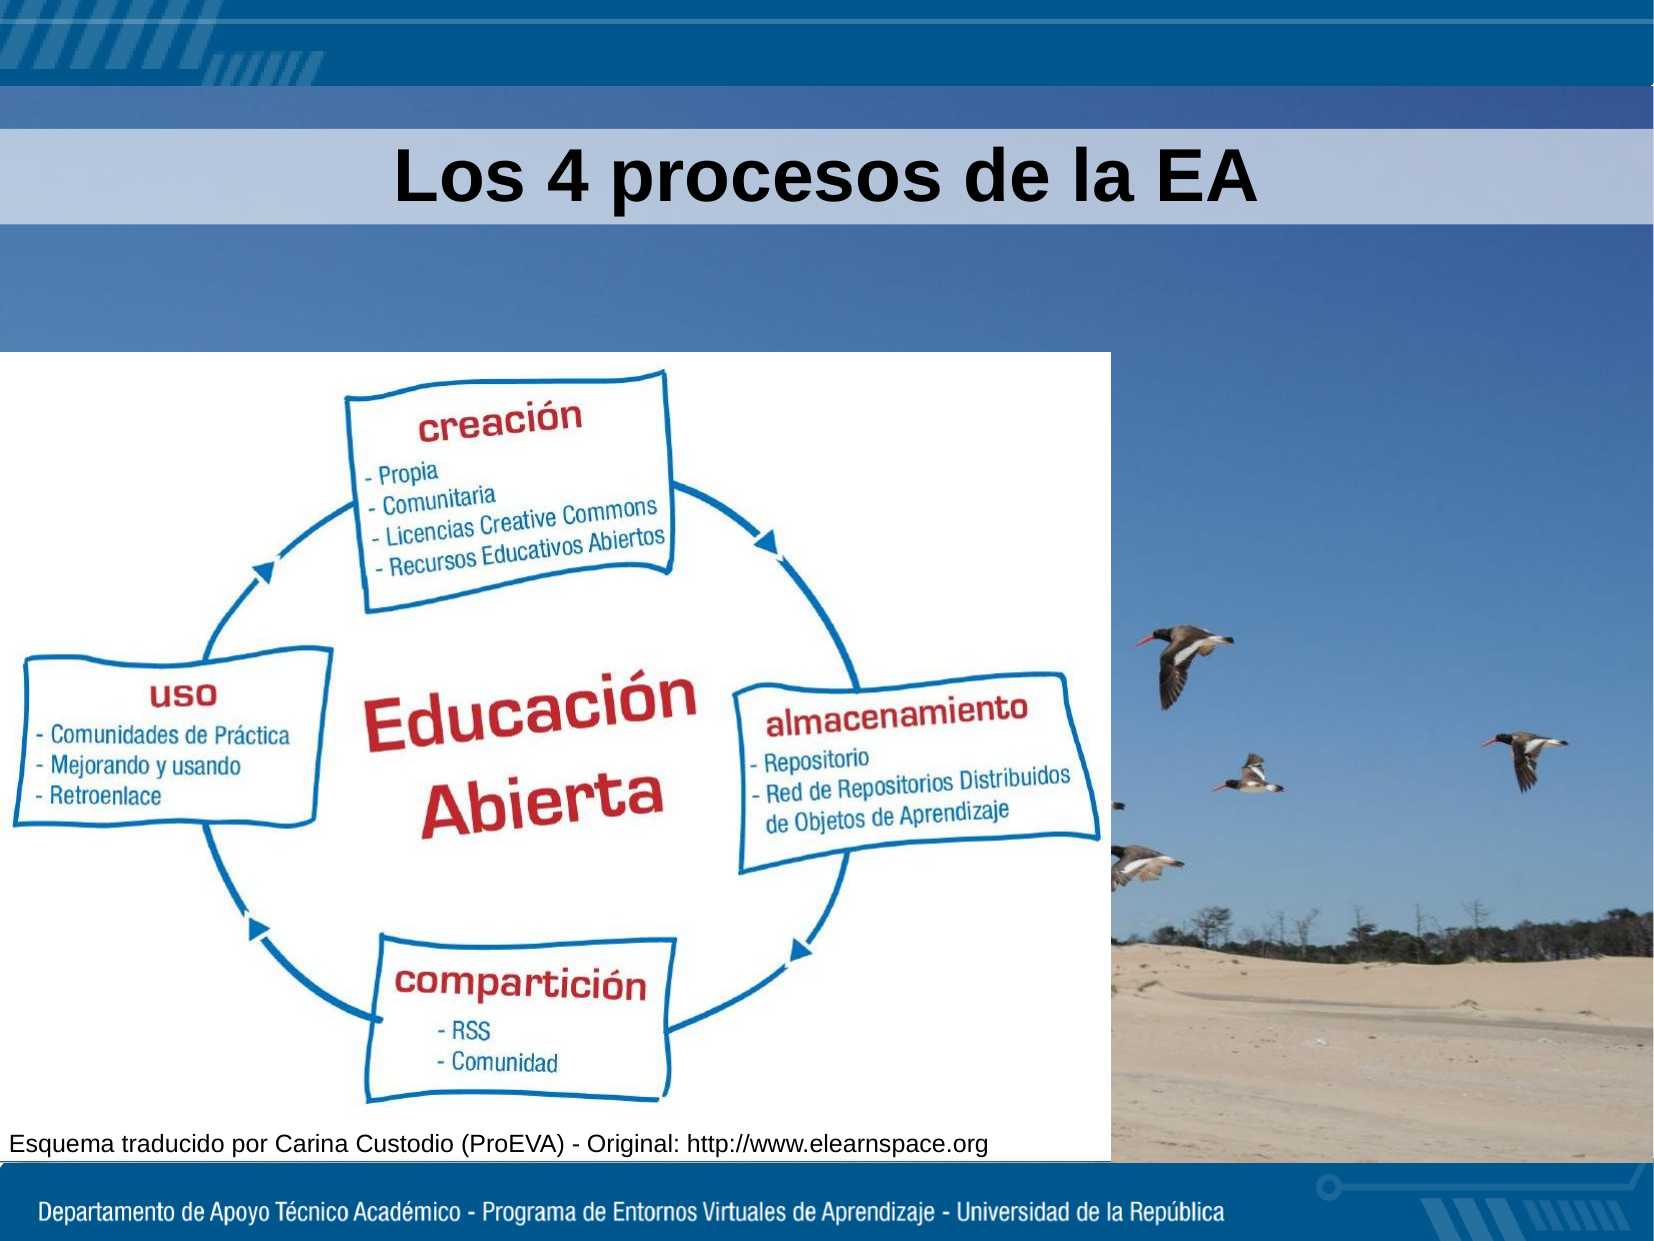

# Los 4 procesos de la EA
Esquema traducido por Carina Custodio (ProEVA) - Original: http://www.elearnspace.org